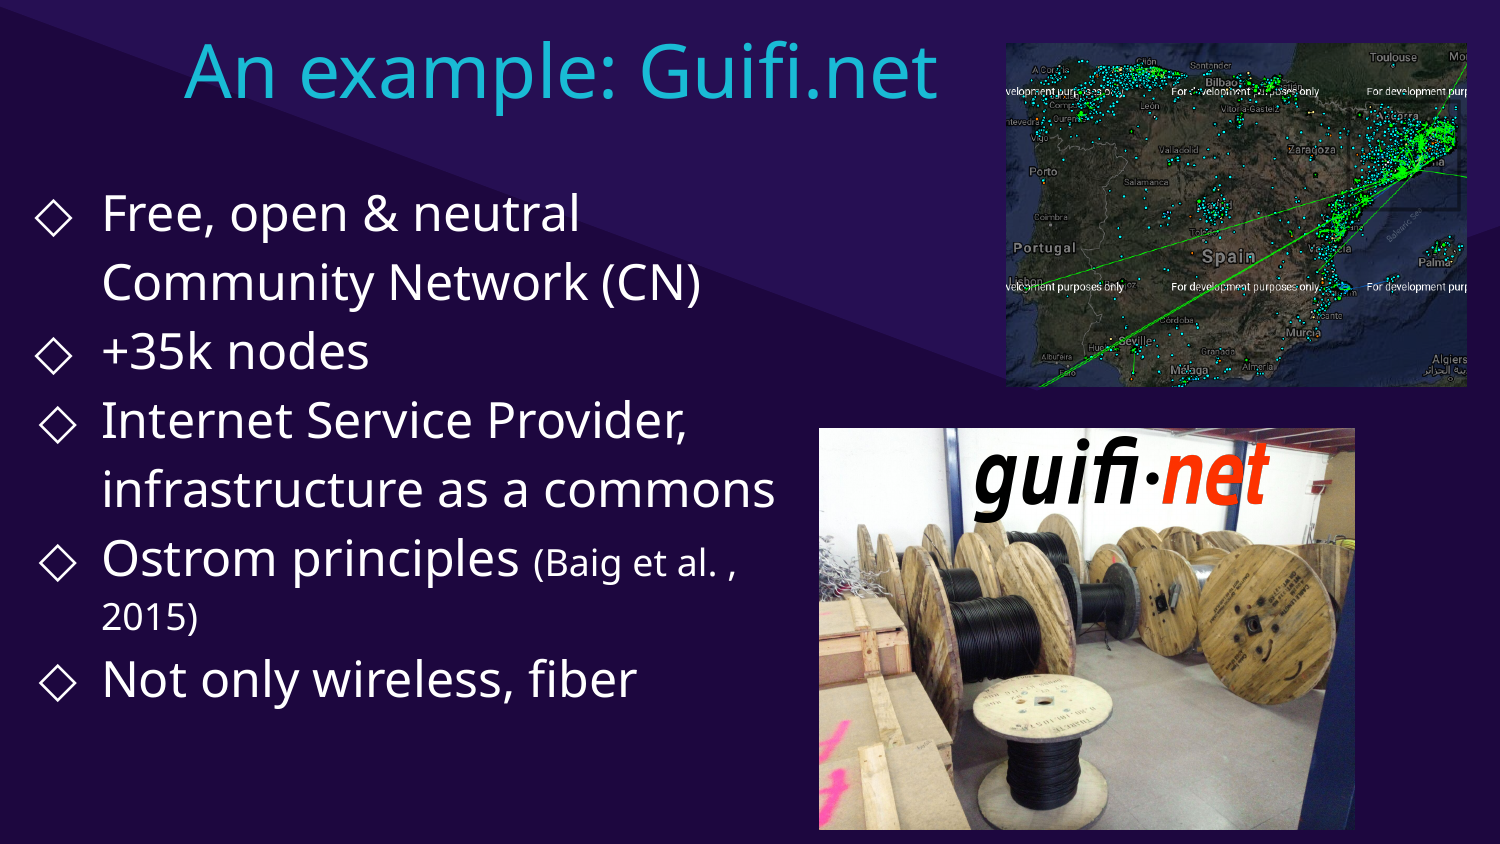

# An example: Guifi.net
Free, open & neutral Community Network (CN)
+35k nodes
Internet Service Provider, infrastructure as a commons
Ostrom principles (Baig et al. , 2015)
Not only wireless, fiber